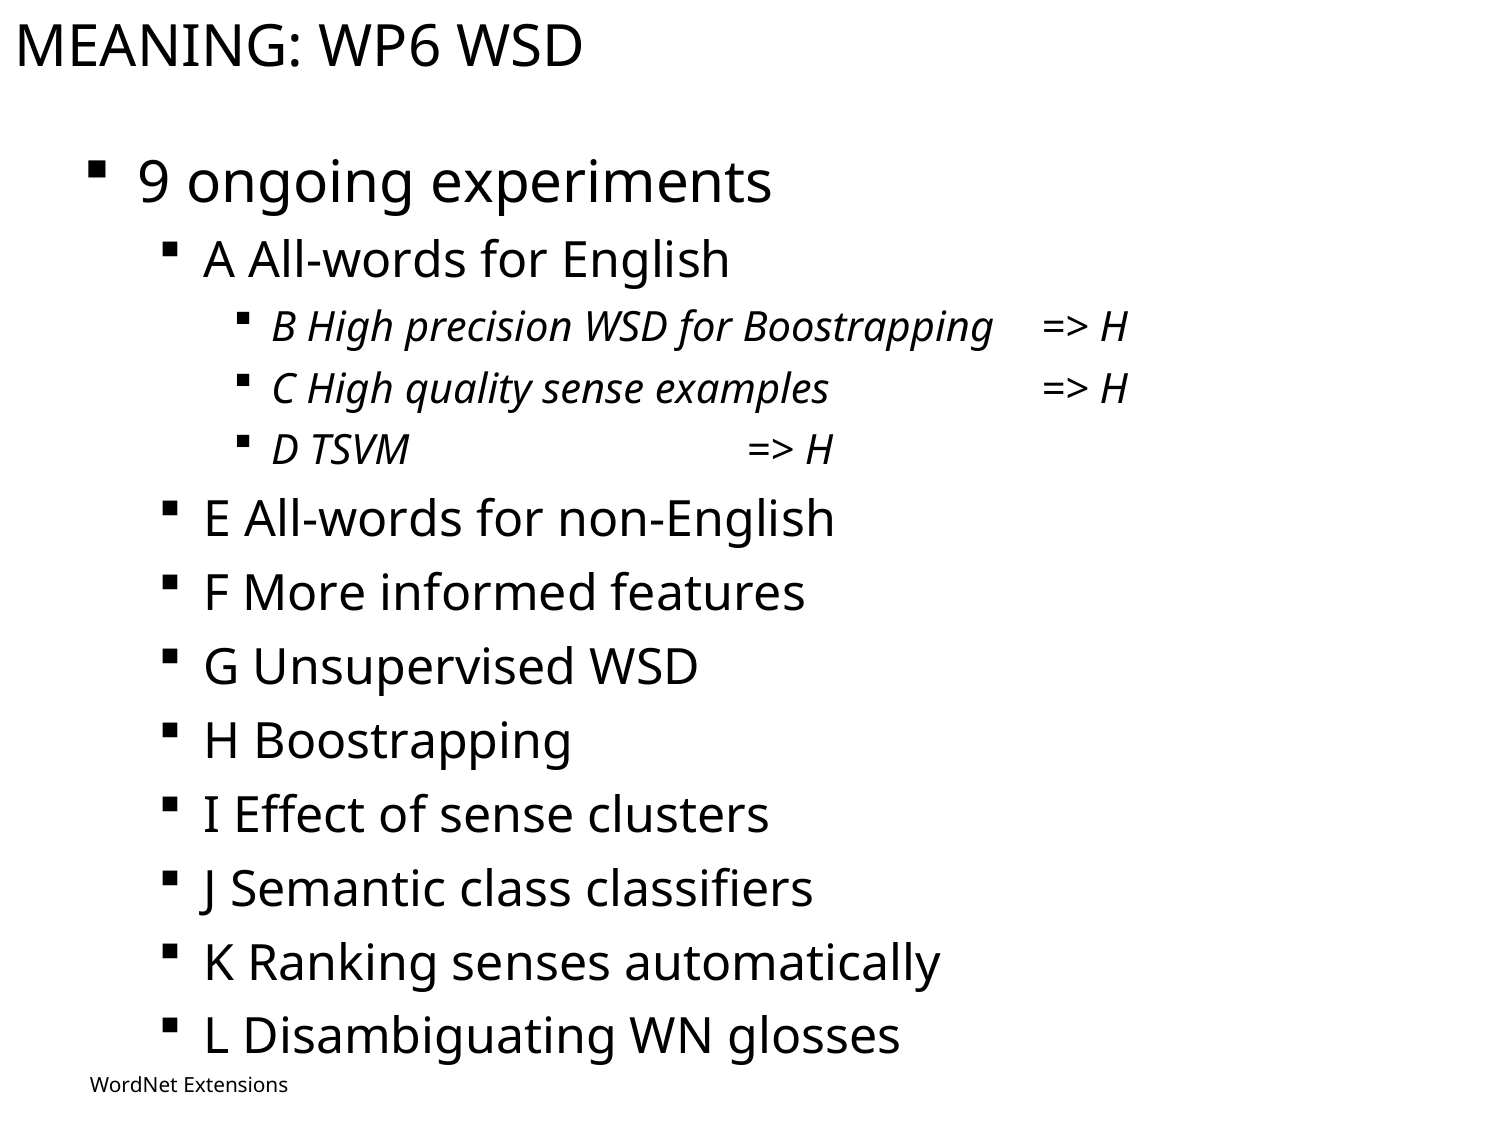

# MEANING: WP6 WSD
9 ongoing experiments
A All-words for English
B High precision WSD for Boostrapping	=> H
C High quality sense examples			=> H
D TSVM					=> H
E All-words for non-English
F More informed features
G Unsupervised WSD
H Boostrapping
I Effect of sense clusters
J Semantic class classifiers
K Ranking senses automatically
L Disambiguating WN glosses